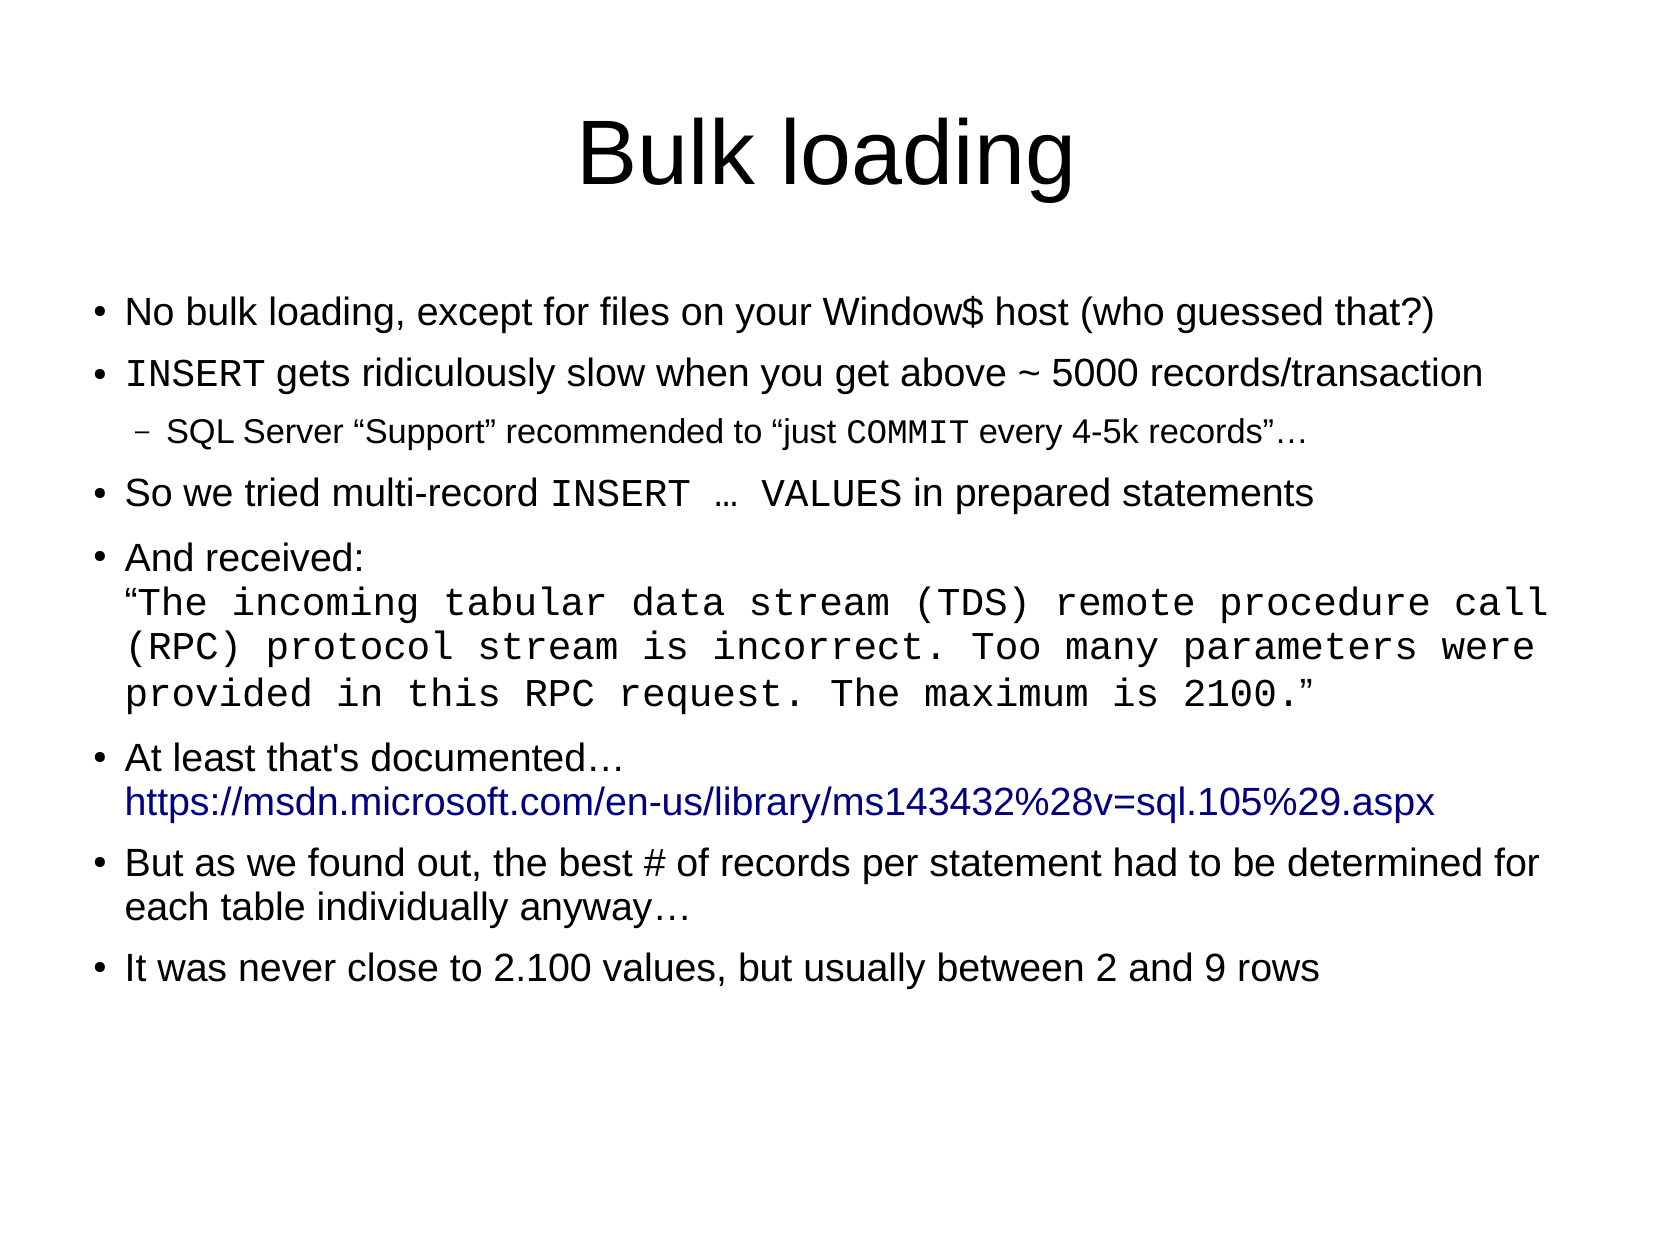

# Bulk loading
No bulk loading, except for files on your Window$ host (who guessed that?)
INSERT gets ridiculously slow when you get above ~ 5000 records/transaction
SQL Server “Support” recommended to “just COMMIT every 4-5k records”…
So we tried multi-record INSERT … VALUES in prepared statements
And received:
“The incoming tabular data stream (TDS) remote procedure call (RPC) protocol stream is incorrect. Too many parameters were provided in this RPC request. The maximum is 2100.”
At least that's documented…
https://msdn.microsoft.com/en-us/library/ms143432%28v=sql.105%29.aspx
But as we found out, the best # of records per statement had to be determined for each table individually anyway…
It was never close to 2.100 values, but usually between 2 and 9 rows